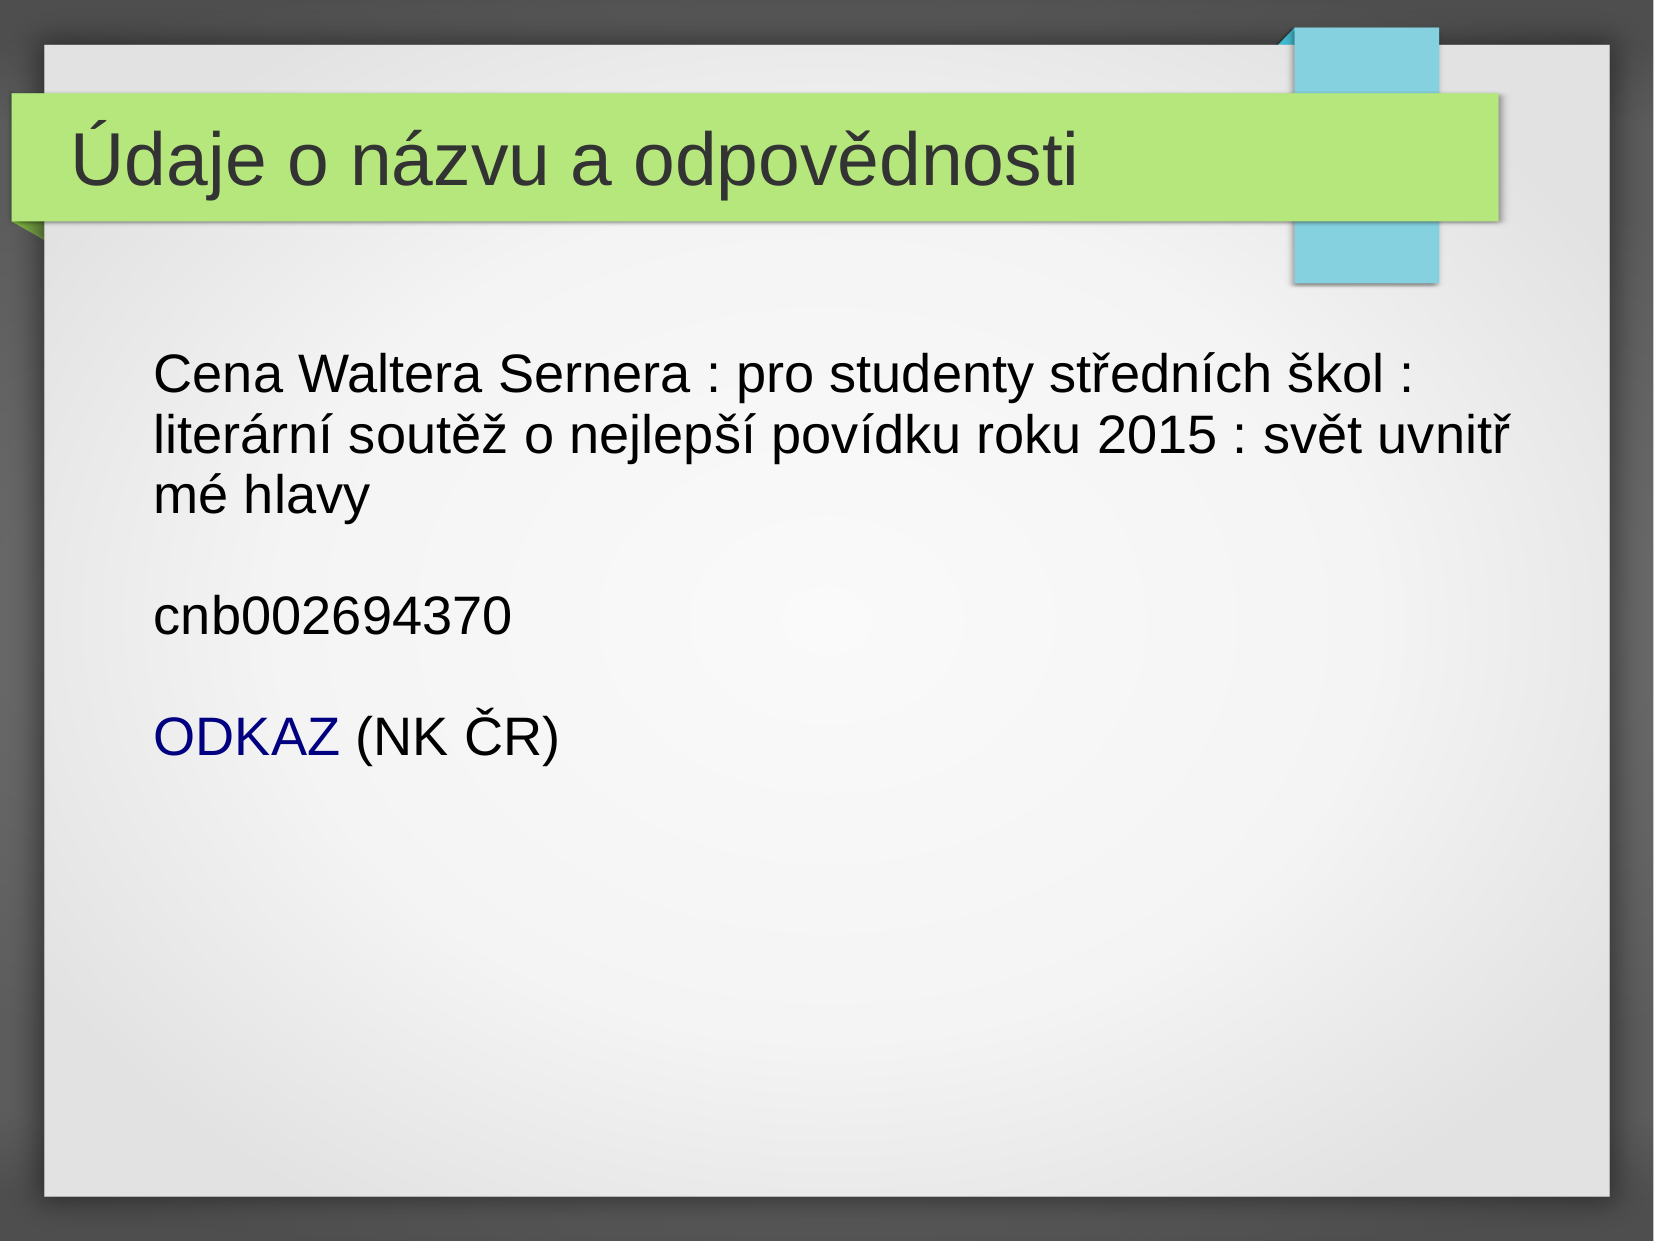

# Údaje o názvu a odpovědnosti
Cena Waltera Sernera : pro studenty středních škol : literární soutěž o nejlepší povídku roku 2015 : svět uvnitř mé hlavy
cnb002694370
ODKAZ (NK ČR)